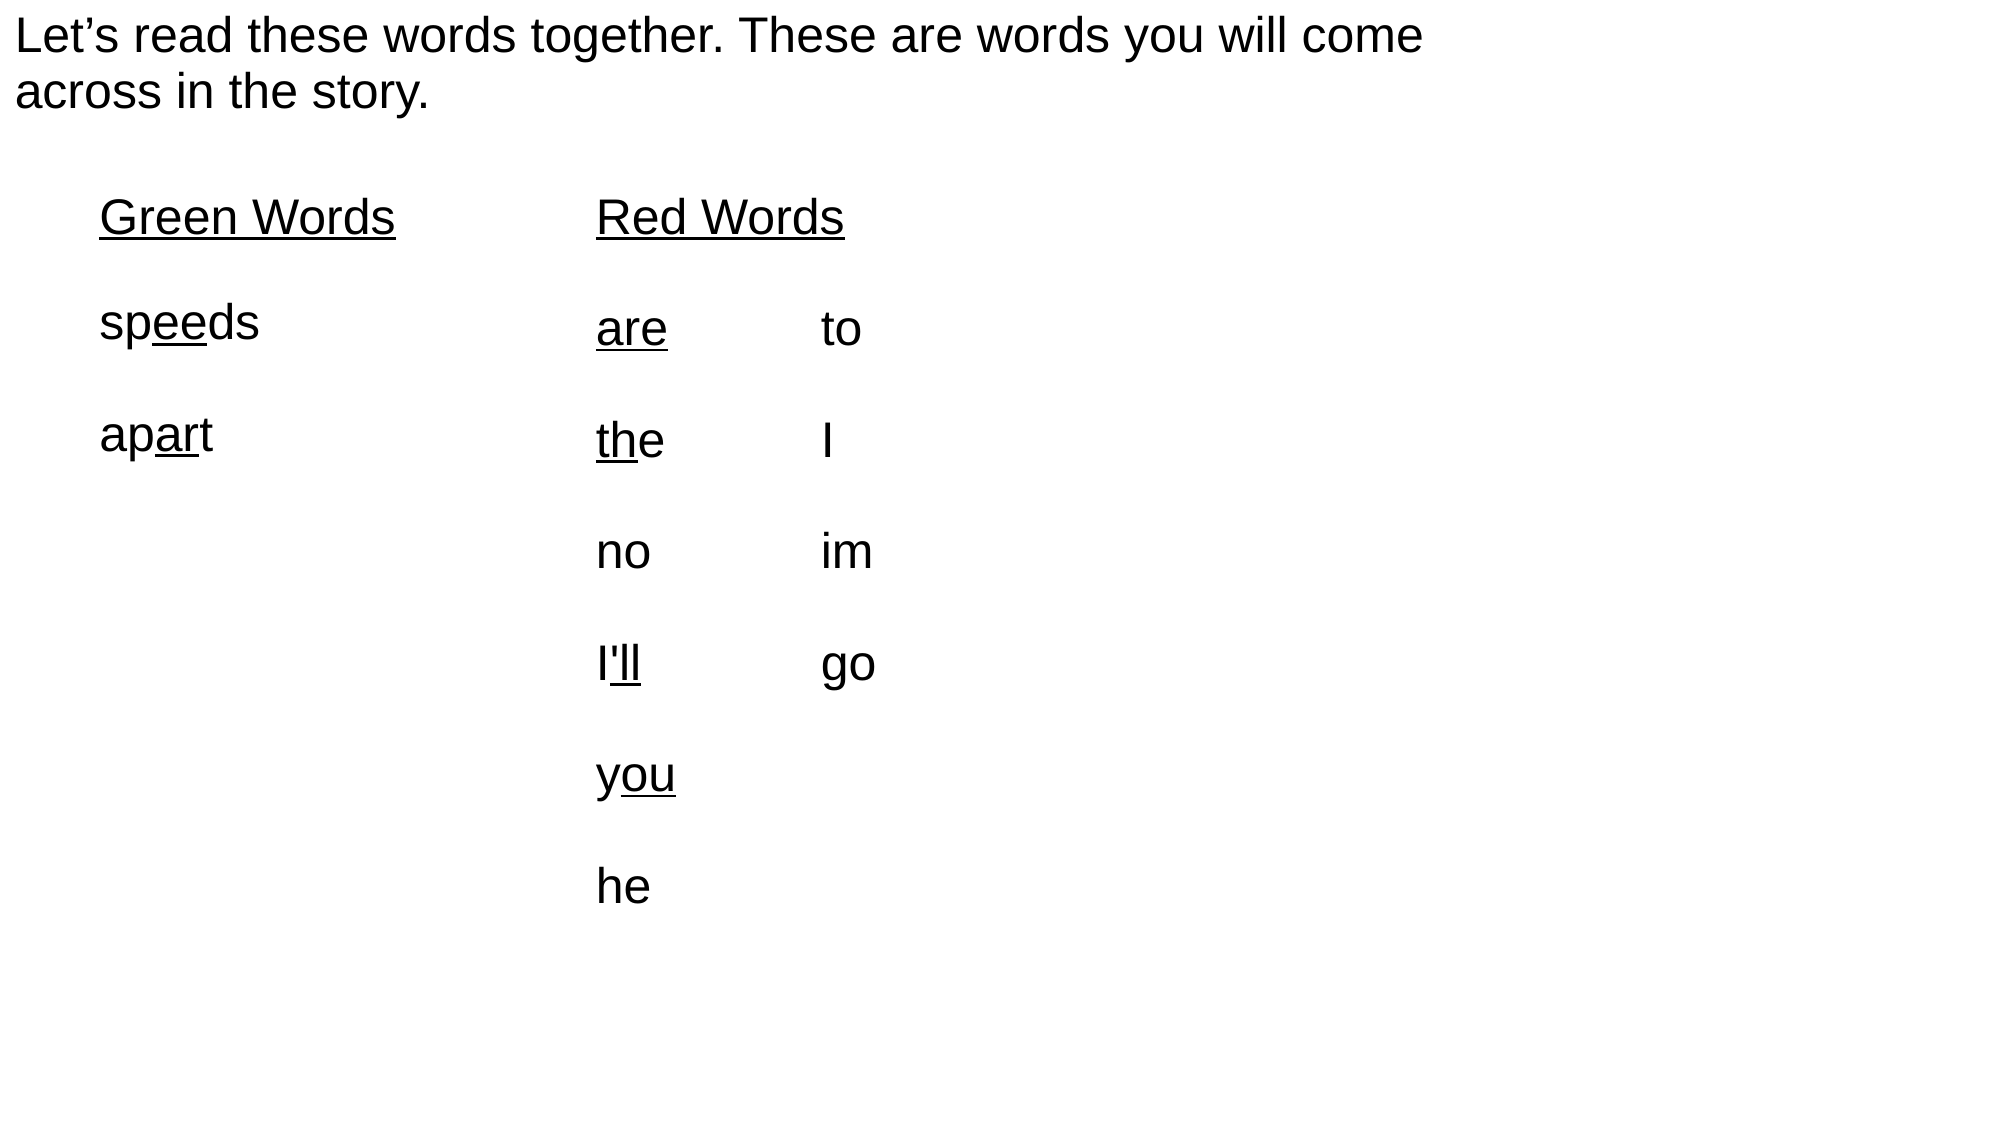

Let’s read these words together. These are words you will come across in the story.
Green Words
speeds
apart
Red Words
are			to
the			I
no			im
I'll			go
you
he